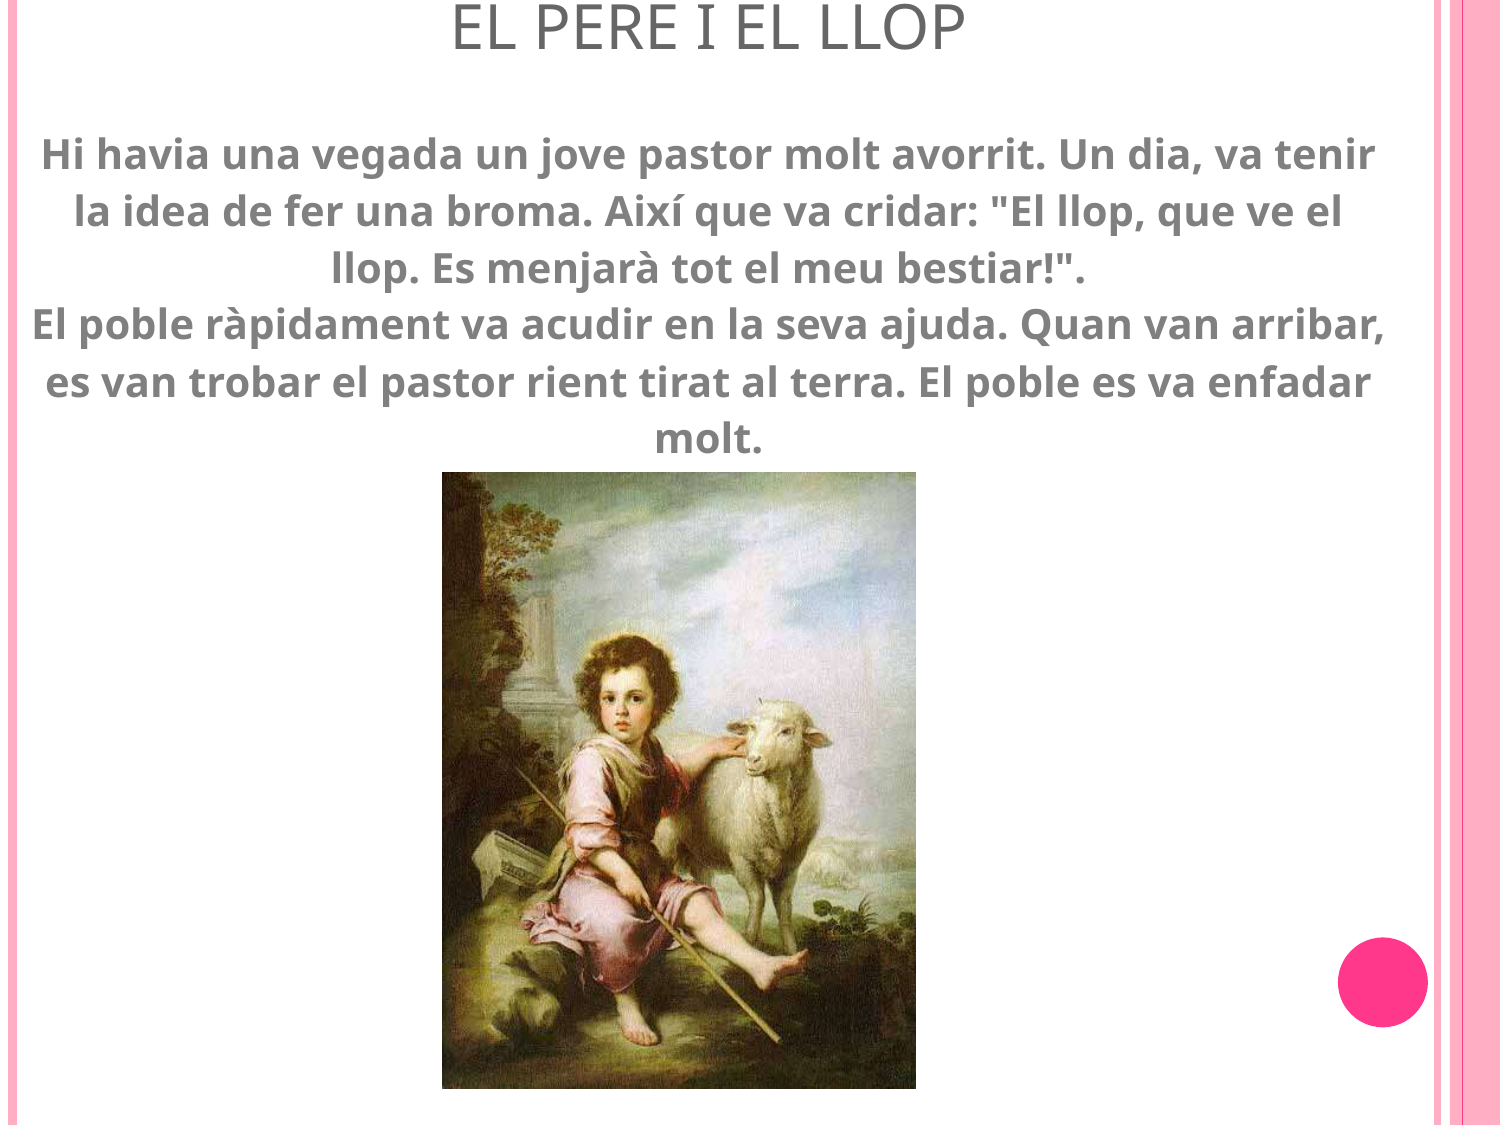

# EL PERE I EL LLOP
Hi havia una vegada un jove pastor molt avorrit. Un dia, va tenir la idea de fer una broma. Així que va cridar: "El llop, que ve el llop. Es menjarà tot el meu bestiar!".
El poble ràpidament va acudir en la seva ajuda. Quan van arribar, es van trobar el pastor rient tirat al terra. El poble es va enfadar molt.